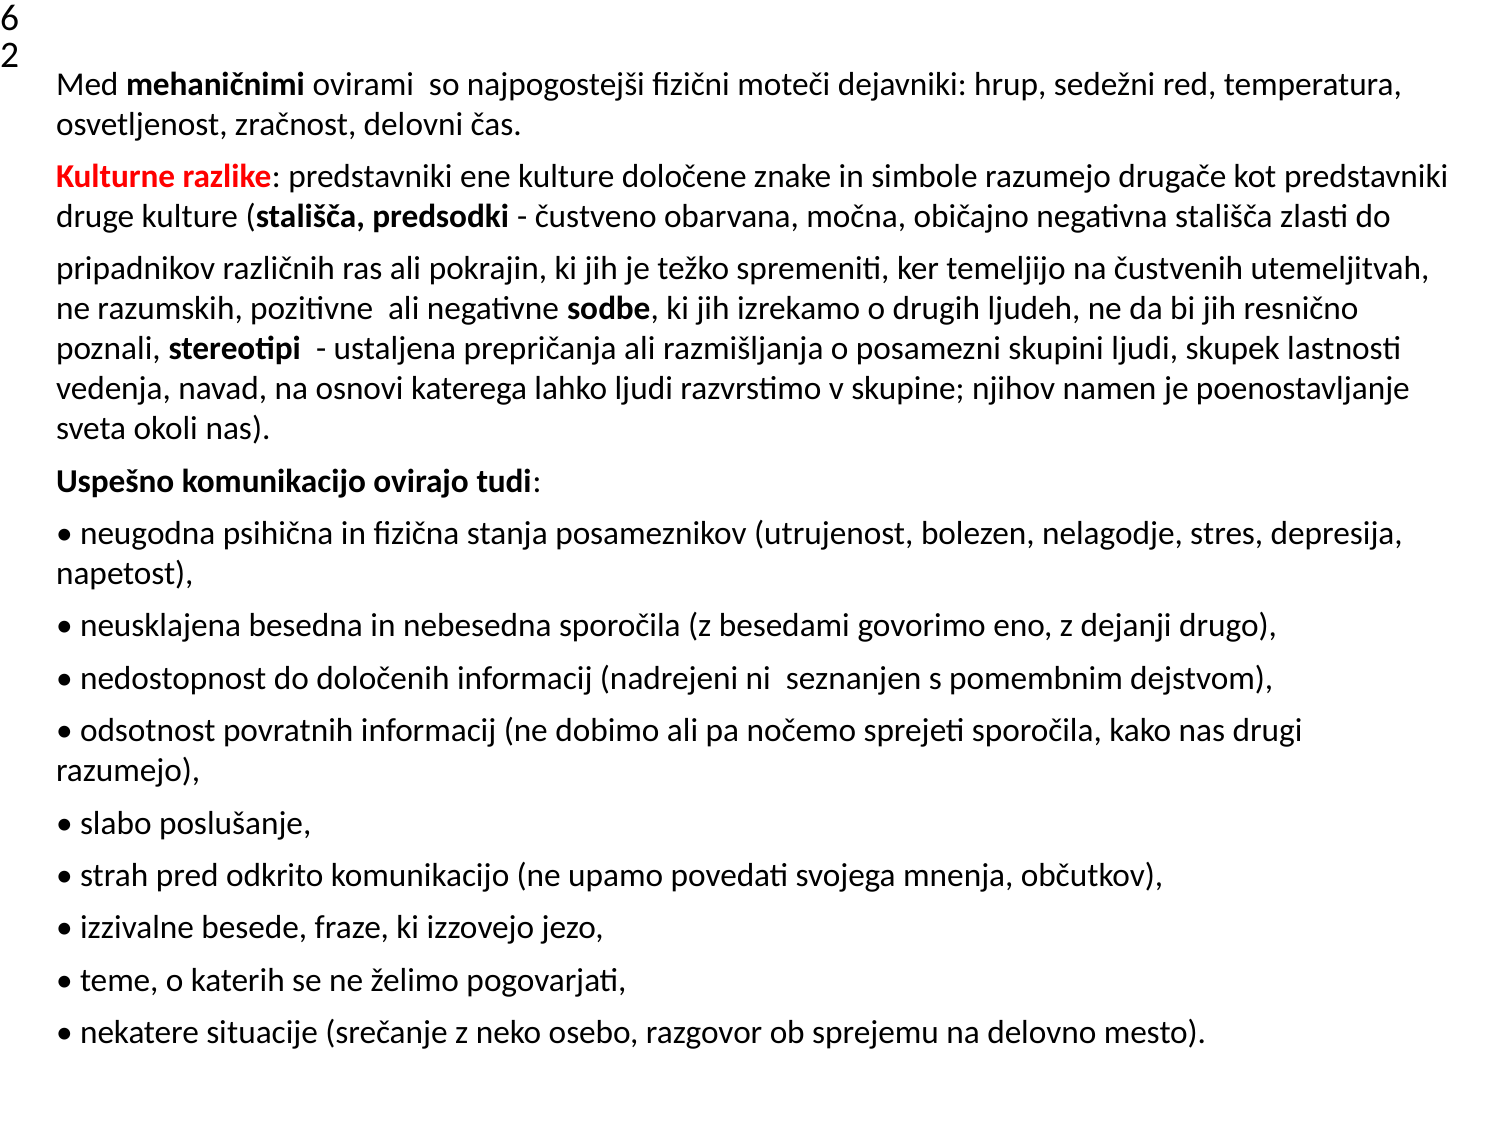

Med mehaničnimi ovirami so najpogostejši fizični moteči dejavniki: hrup, sedežni red, temperatura, osvetljenost, zračnost, delovni čas.
Kulturne razlike: predstavniki ene kulture določene znake in simbole razumejo drugače kot predstavniki druge kulture (stališča, predsodki - čustveno obarvana, močna, običajno negativna stališča zlasti do
pripadnikov različnih ras ali pokrajin, ki jih je težko spremeniti, ker temeljijo na čustvenih utemeljitvah, ne razumskih, pozitivne ali negativne sodbe, ki jih izrekamo o drugih ljudeh, ne da bi jih resnično poznali, stereotipi - ustaljena prepričanja ali razmišljanja o posamezni skupini ljudi, skupek lastnosti vedenja, navad, na osnovi katerega lahko ljudi razvrstimo v skupine; njihov namen je poenostavljanje sveta okoli nas).
Uspešno komunikacijo ovirajo tudi:
• neugodna psihična in fizična stanja posameznikov (utrujenost, bolezen, nelagodje, stres, depresija, napetost),
• neusklajena besedna in nebesedna sporočila (z besedami govorimo eno, z dejanji drugo),
• nedostopnost do določenih informacij (nadrejeni ni seznanjen s pomembnim dejstvom),
• odsotnost povratnih informacij (ne dobimo ali pa nočemo sprejeti sporočila, kako nas drugi razumejo),
• slabo poslušanje,
• strah pred odkrito komunikacijo (ne upamo povedati svojega mnenja, občutkov),
• izzivalne besede, fraze, ki izzovejo jezo,
• teme, o katerih se ne želimo pogovarjati,
• nekatere situacije (srečanje z neko osebo, razgovor ob sprejemu na delovno mesto).